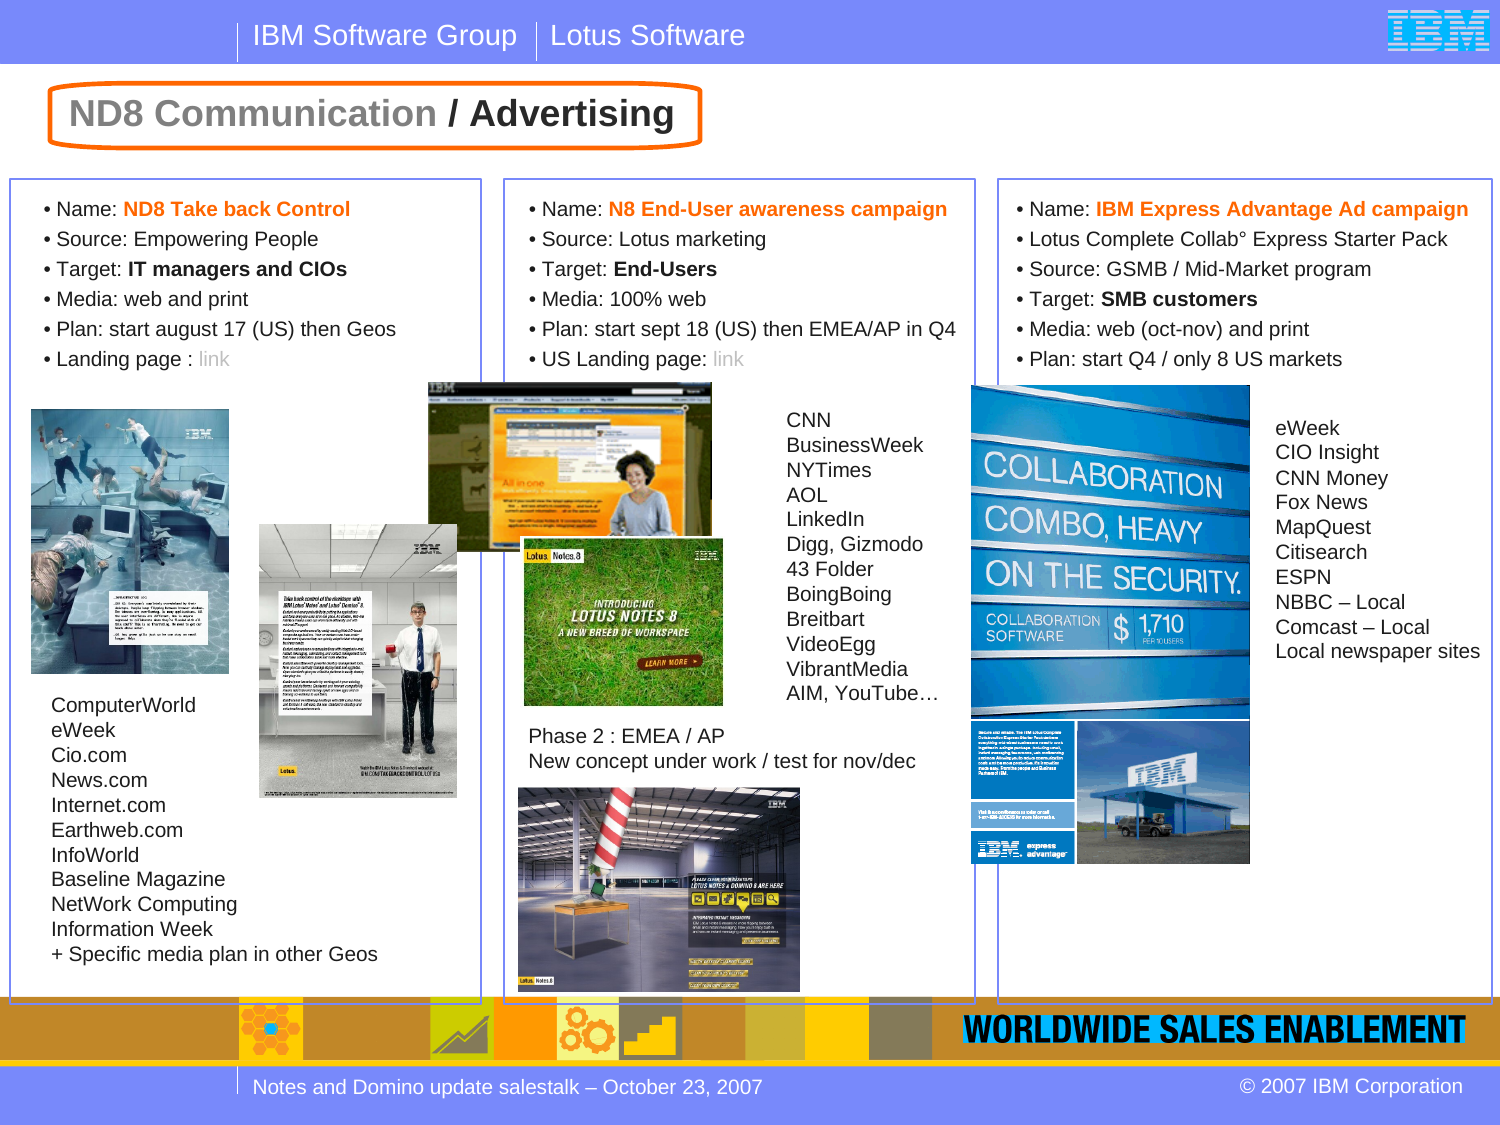

ND8 Communication / Advertising
 Name: ND8 Take back Control
 Source: Empowering People
 Target: IT managers and CIOs
 Media: web and print
 Plan: start august 17 (US) then Geos
 Landing page : link
 Name: N8 End-User awareness campaign
 Source: Lotus marketing
 Target: End-Users
 Media: 100% web
 Plan: start sept 18 (US) then EMEA/AP in Q4
 US Landing page: link
 Name: IBM Express Advantage Ad campaign
 Lotus Complete Collab° Express Starter Pack
 Source: GSMB / Mid-Market program
 Target: SMB customers
 Media: web (oct-nov) and print
 Plan: start Q4 / only 8 US markets
eWeek
CIO Insight
CNN Money
Fox News
MapQuest
Citisearch
ESPN
NBBC – Local
Comcast – Local
Local newspaper sites
CNN
BusinessWeek
NYTimes
AOL
LinkedIn
Digg, Gizmodo
43 Folder
BoingBoing
Breitbart
VideoEgg
VibrantMedia
AIM, YouTube…
ComputerWorld
eWeek
Cio.com
News.com
Internet.com
Earthweb.com
InfoWorld
Baseline Magazine
NetWork Computing
Information Week
+ Specific media plan in other Geos
Phase 2 : EMEA / AP
New concept under work / test for nov/dec